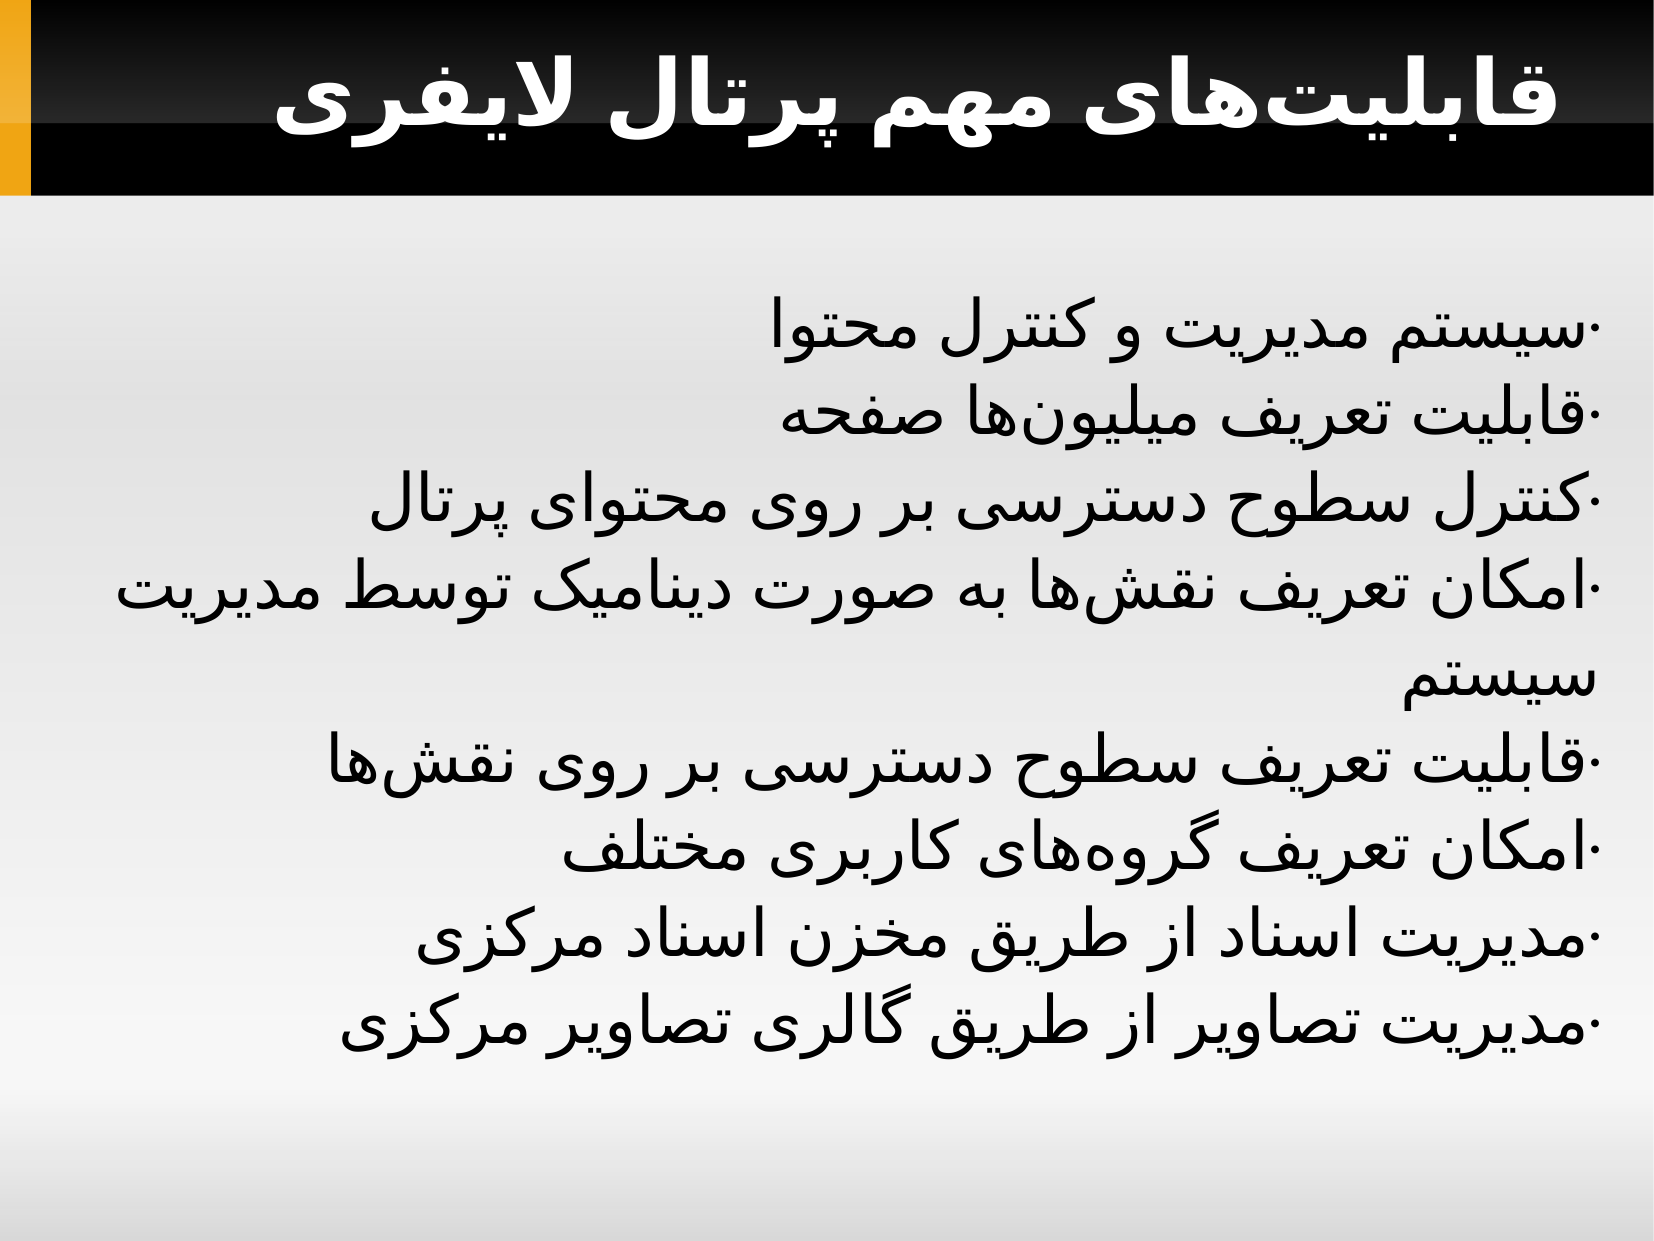

# قابلیت‌های مهم پرتال لایفری
	سیستم مدیریت و کنترل محتوا
قابلیت تعریف میلیون‌ها صفحه
کنترل سطوح دسترسی بر روی محتوای پرتال
امکان تعریف نقش‌ها به صورت دینامیک توسط مدیریت سیستم
قابلیت تعریف سطوح دسترسی بر روی نقش‌ها
امکان تعریف گروه‌های کاربری مختلف
مدیریت اسناد از طریق مخزن اسناد مرکزی
مدیریت تصاویر از طریق گالری تصاویر مرکزی